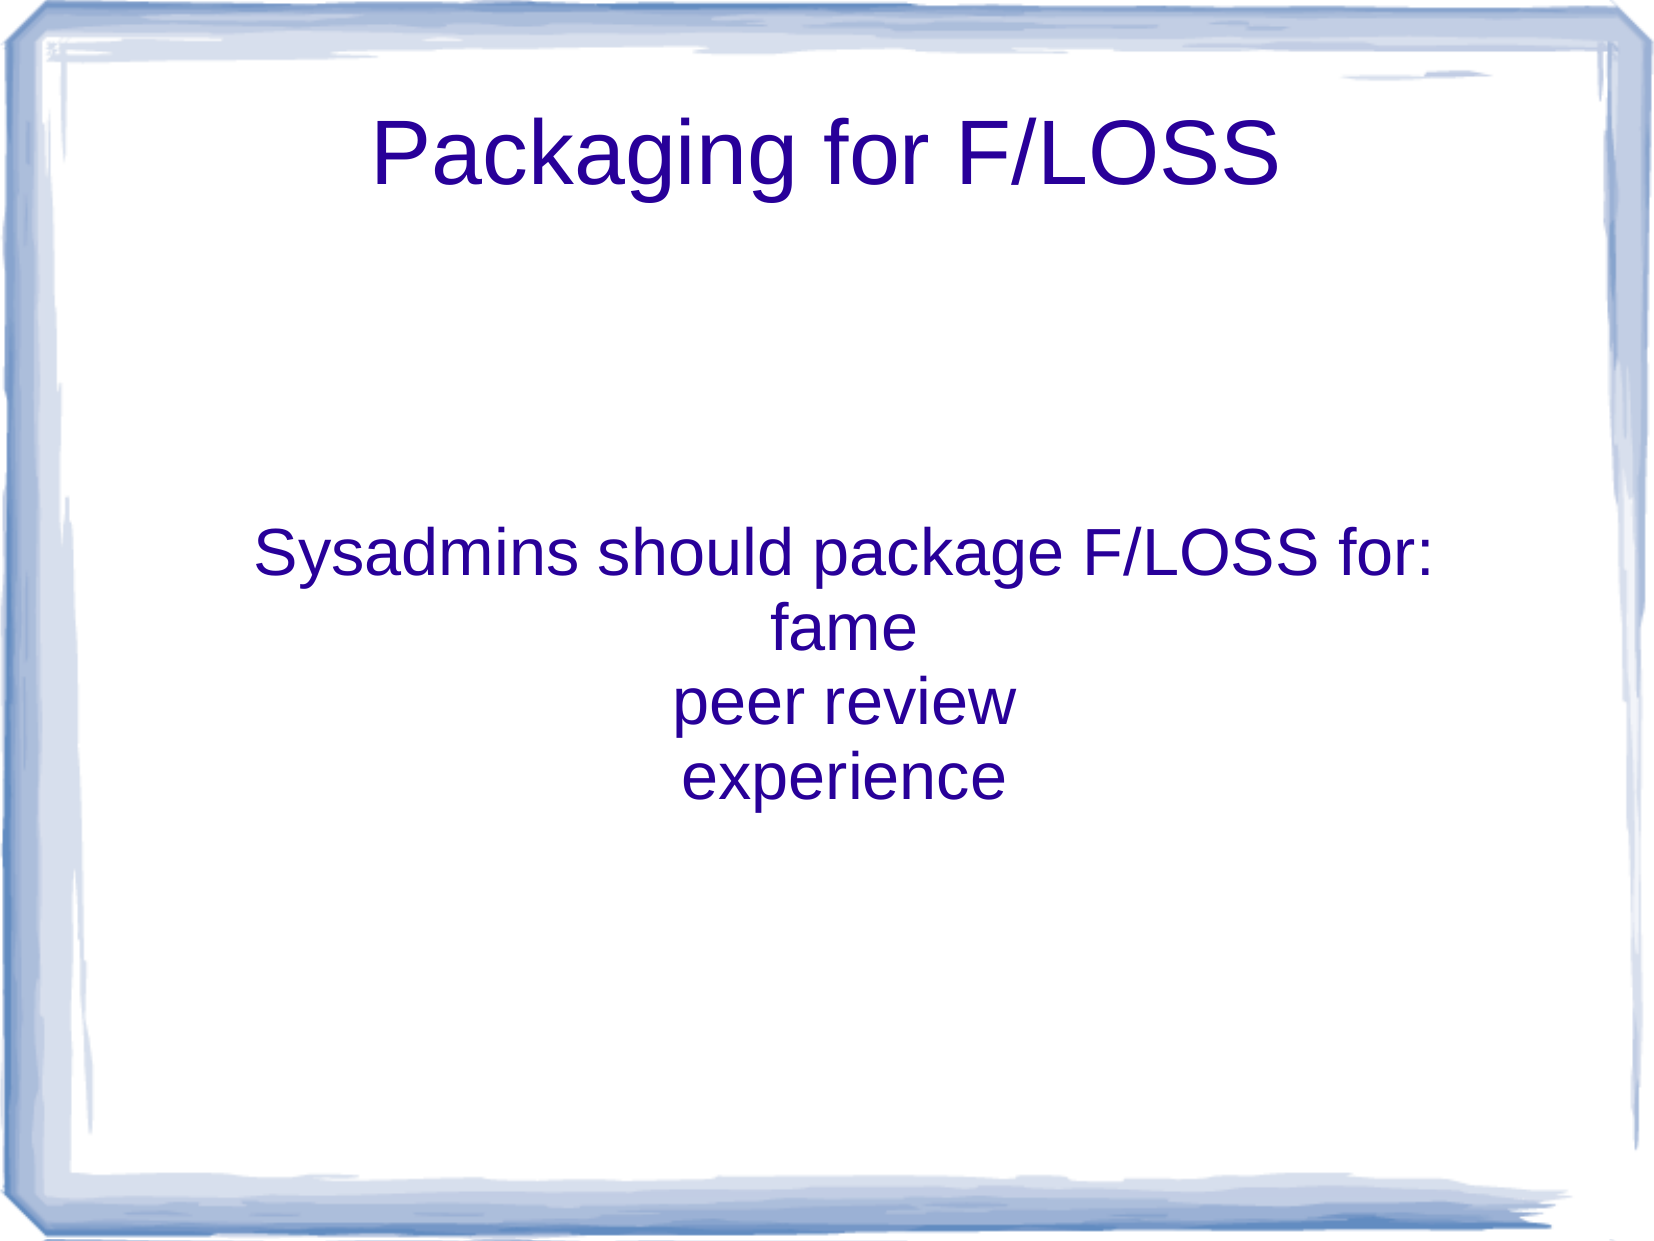

# Packaging for F/LOSS
Sysadmins should package F/LOSS for:
fame
peer review
experience